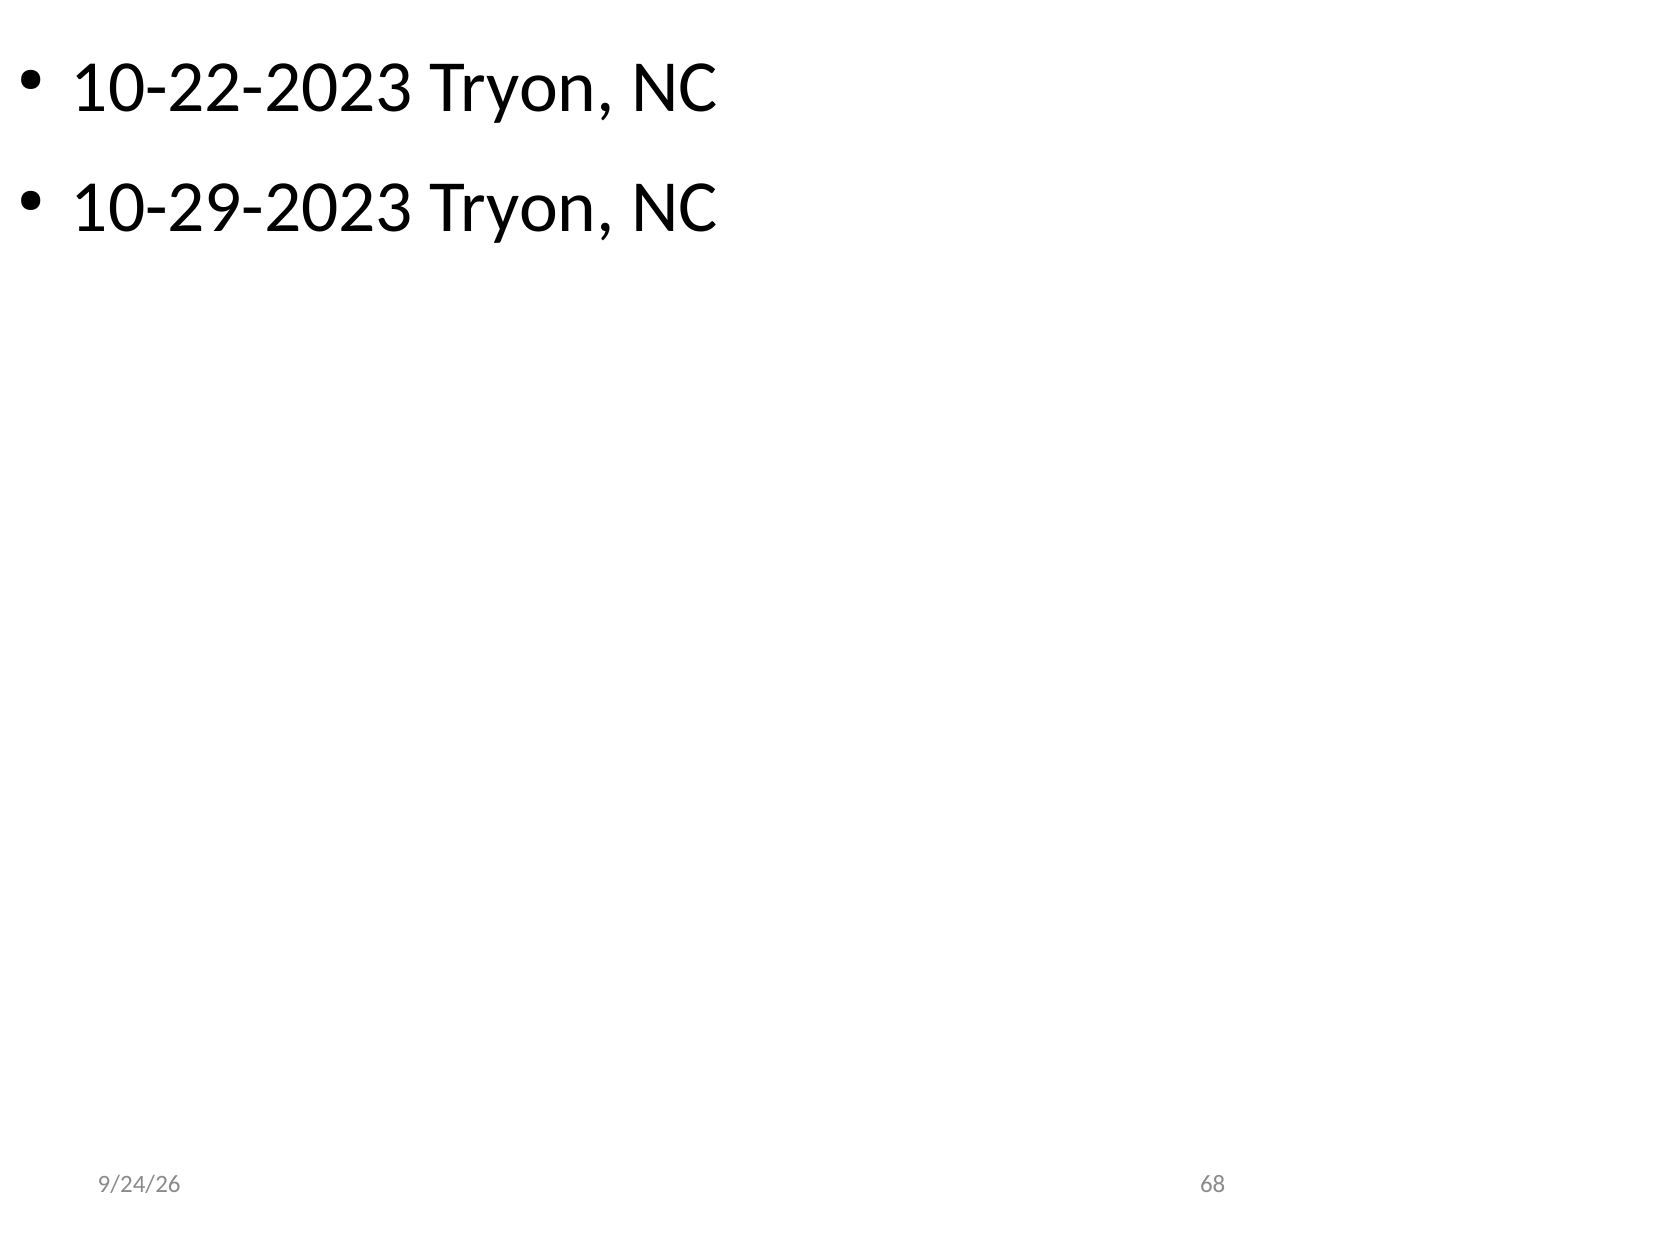

# 10-22-2023 Tryon, NC
10-29-2023 Tryon, NC
68